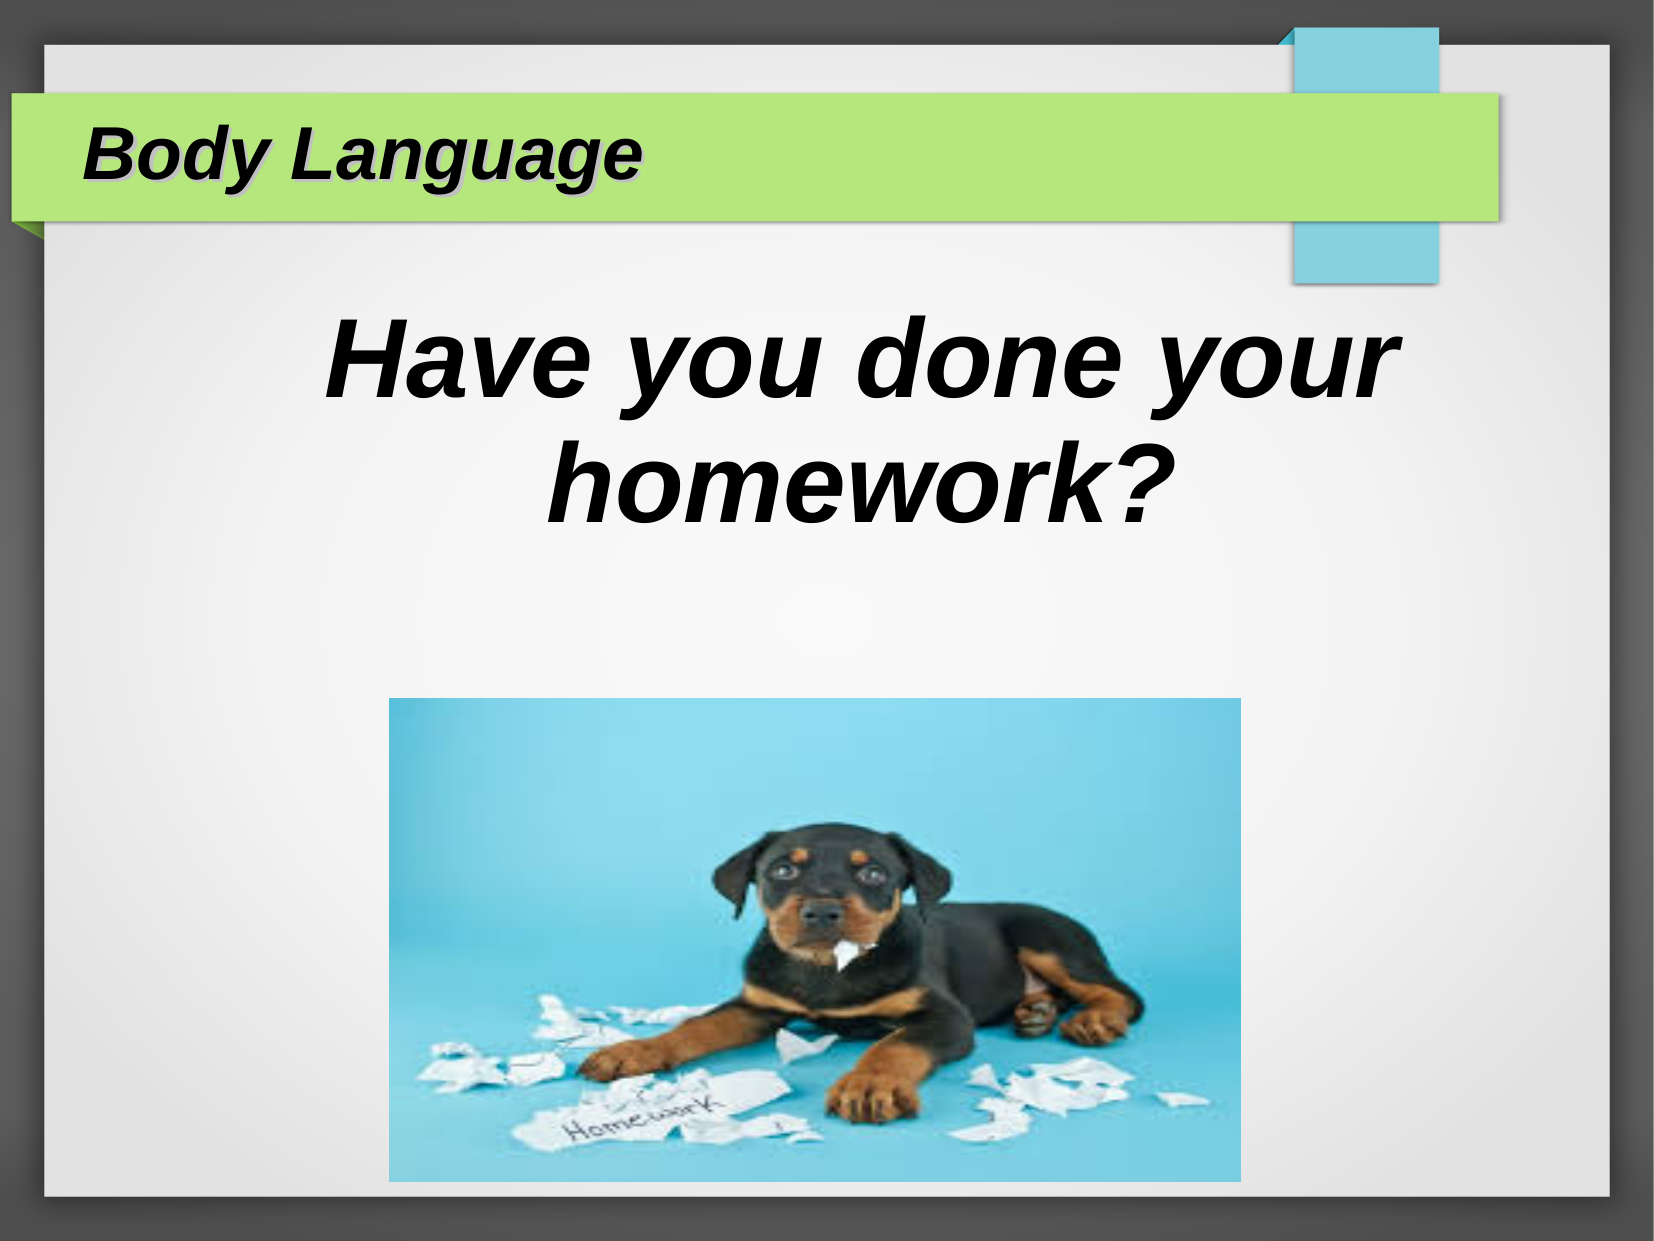

# Body Language
Have you done your homework?